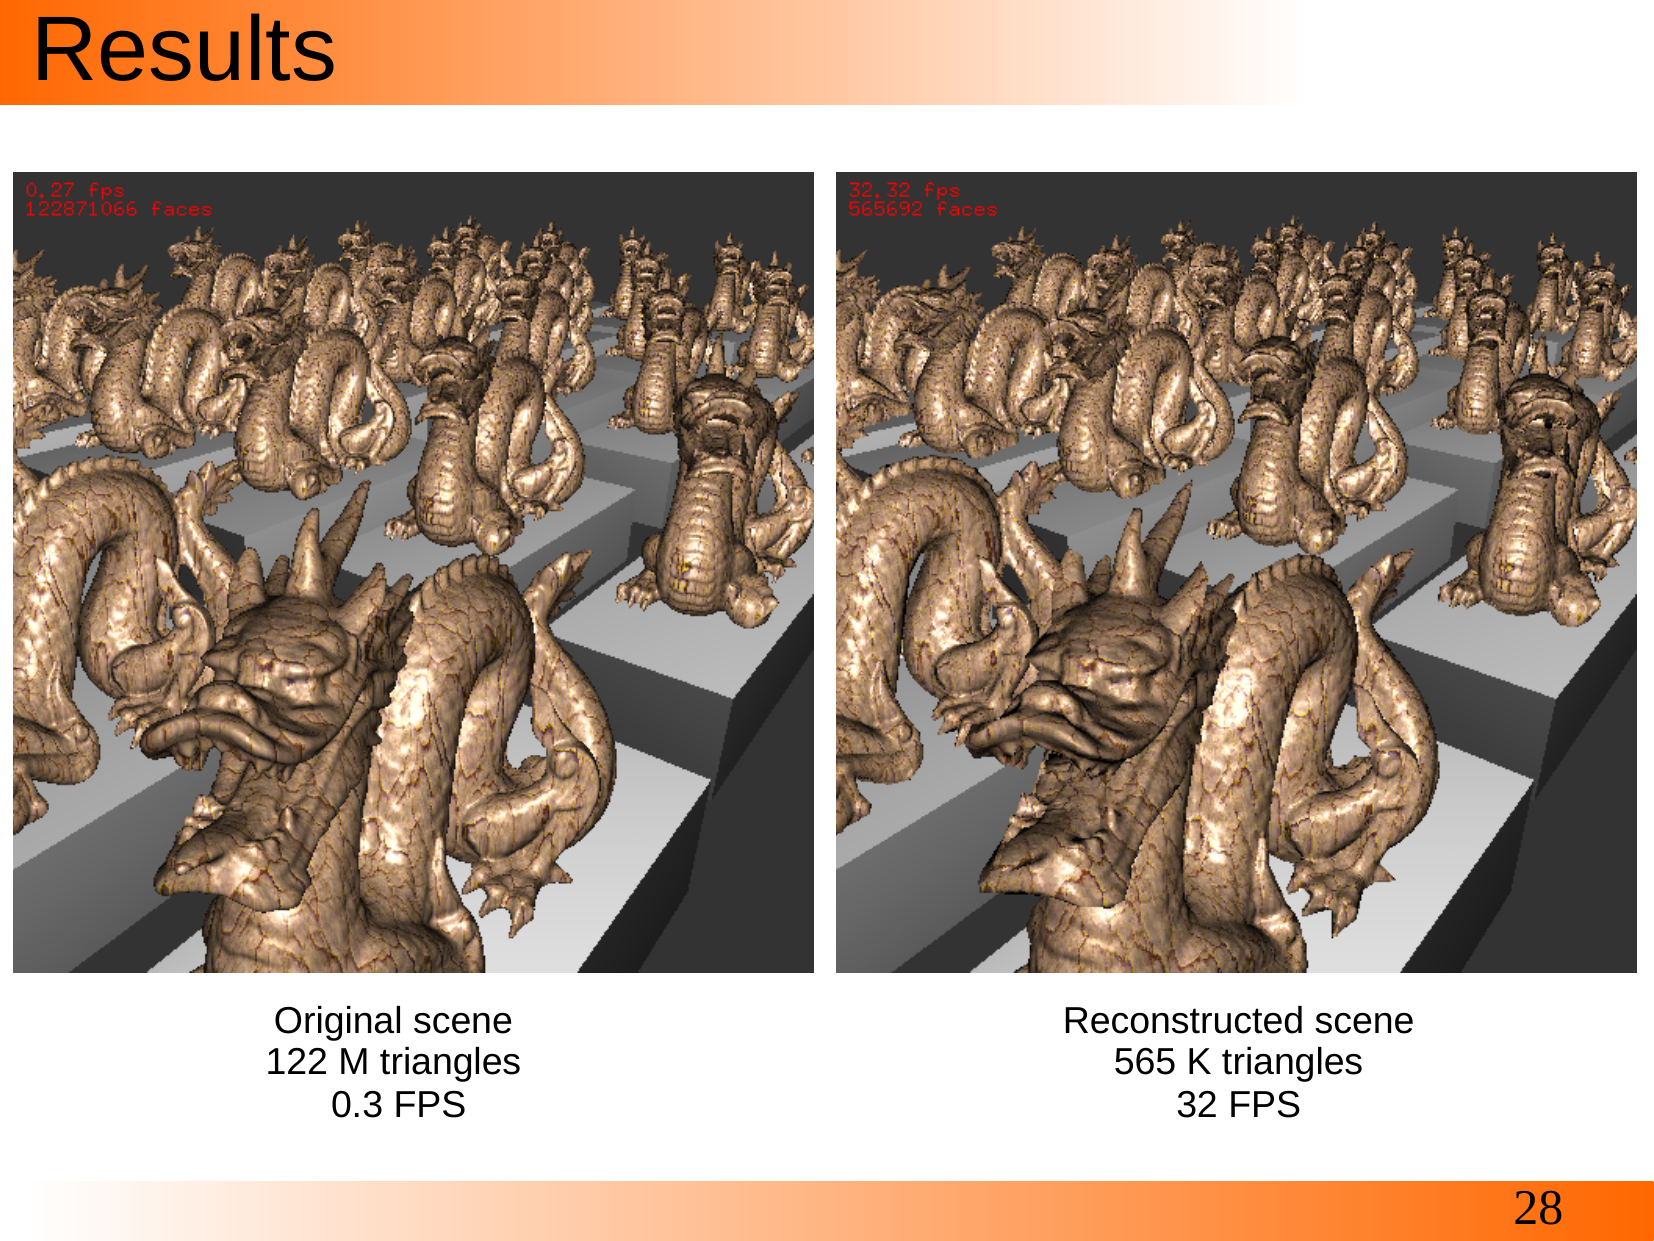

# Results
Original scene
122 M triangles
0.3 FPS
Reconstructed scene
565 K triangles
32 FPS